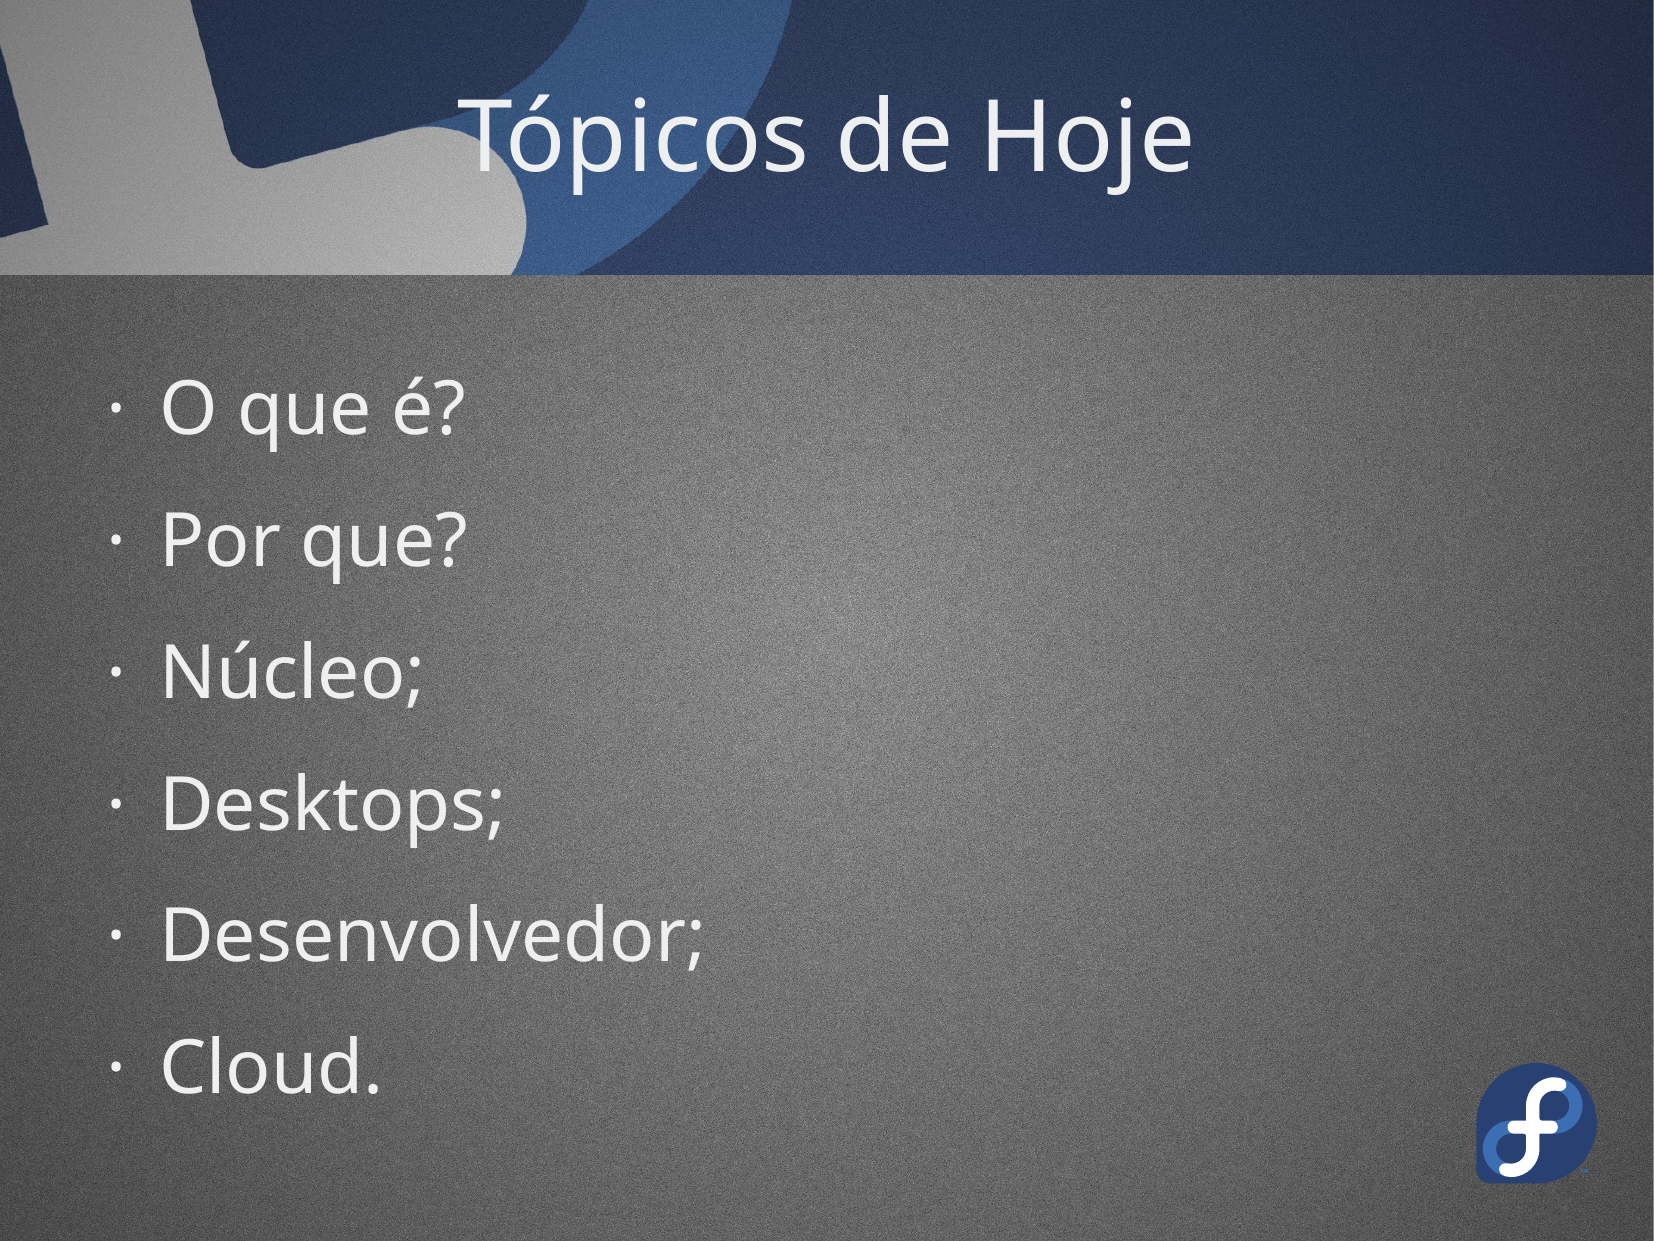

# Tópicos de Hoje
O que é?
Por que?
Núcleo;
Desktops;
Desenvolvedor;
Cloud.